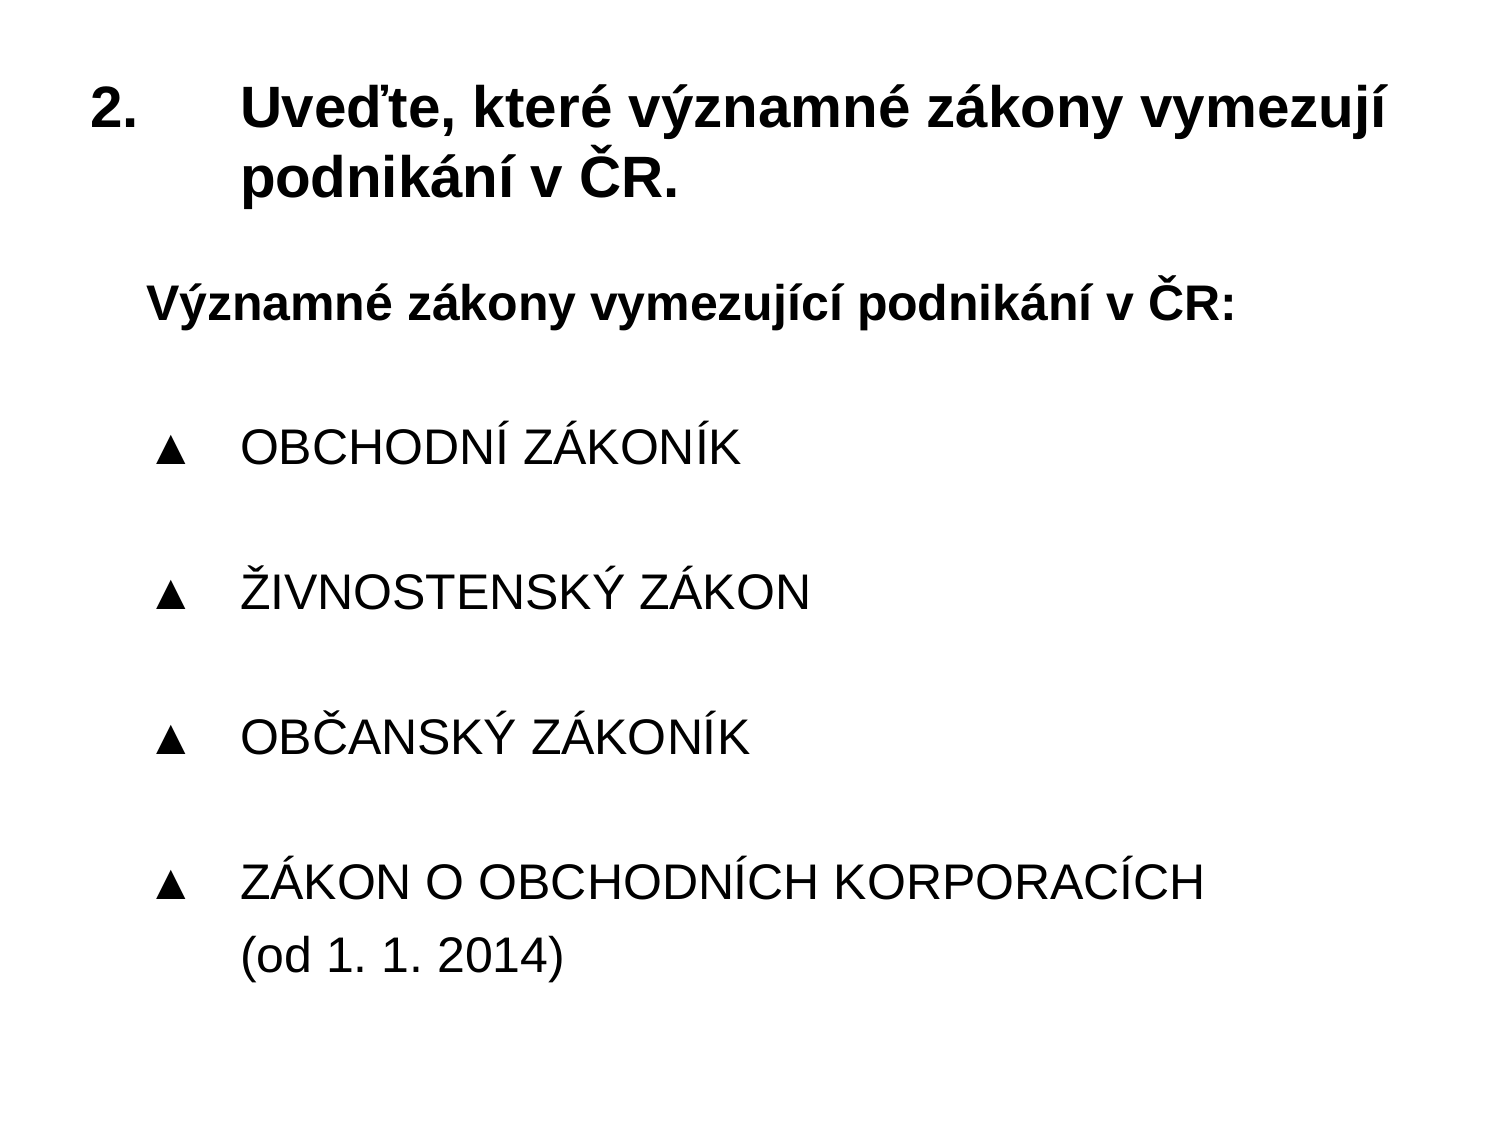

# 2.	Uveďte, které významné zákony vymezují 	podnikání v ČR.
	Významné zákony vymezující podnikání v ČR:
	▲	OBCHODNÍ ZÁKONÍK
	▲	ŽIVNOSTENSKÝ ZÁKON
	▲	OBČANSKÝ ZÁKONÍK
	▲	ZÁKON O OBCHODNÍCH KORPORACÍCH
		(od 1. 1. 2014)